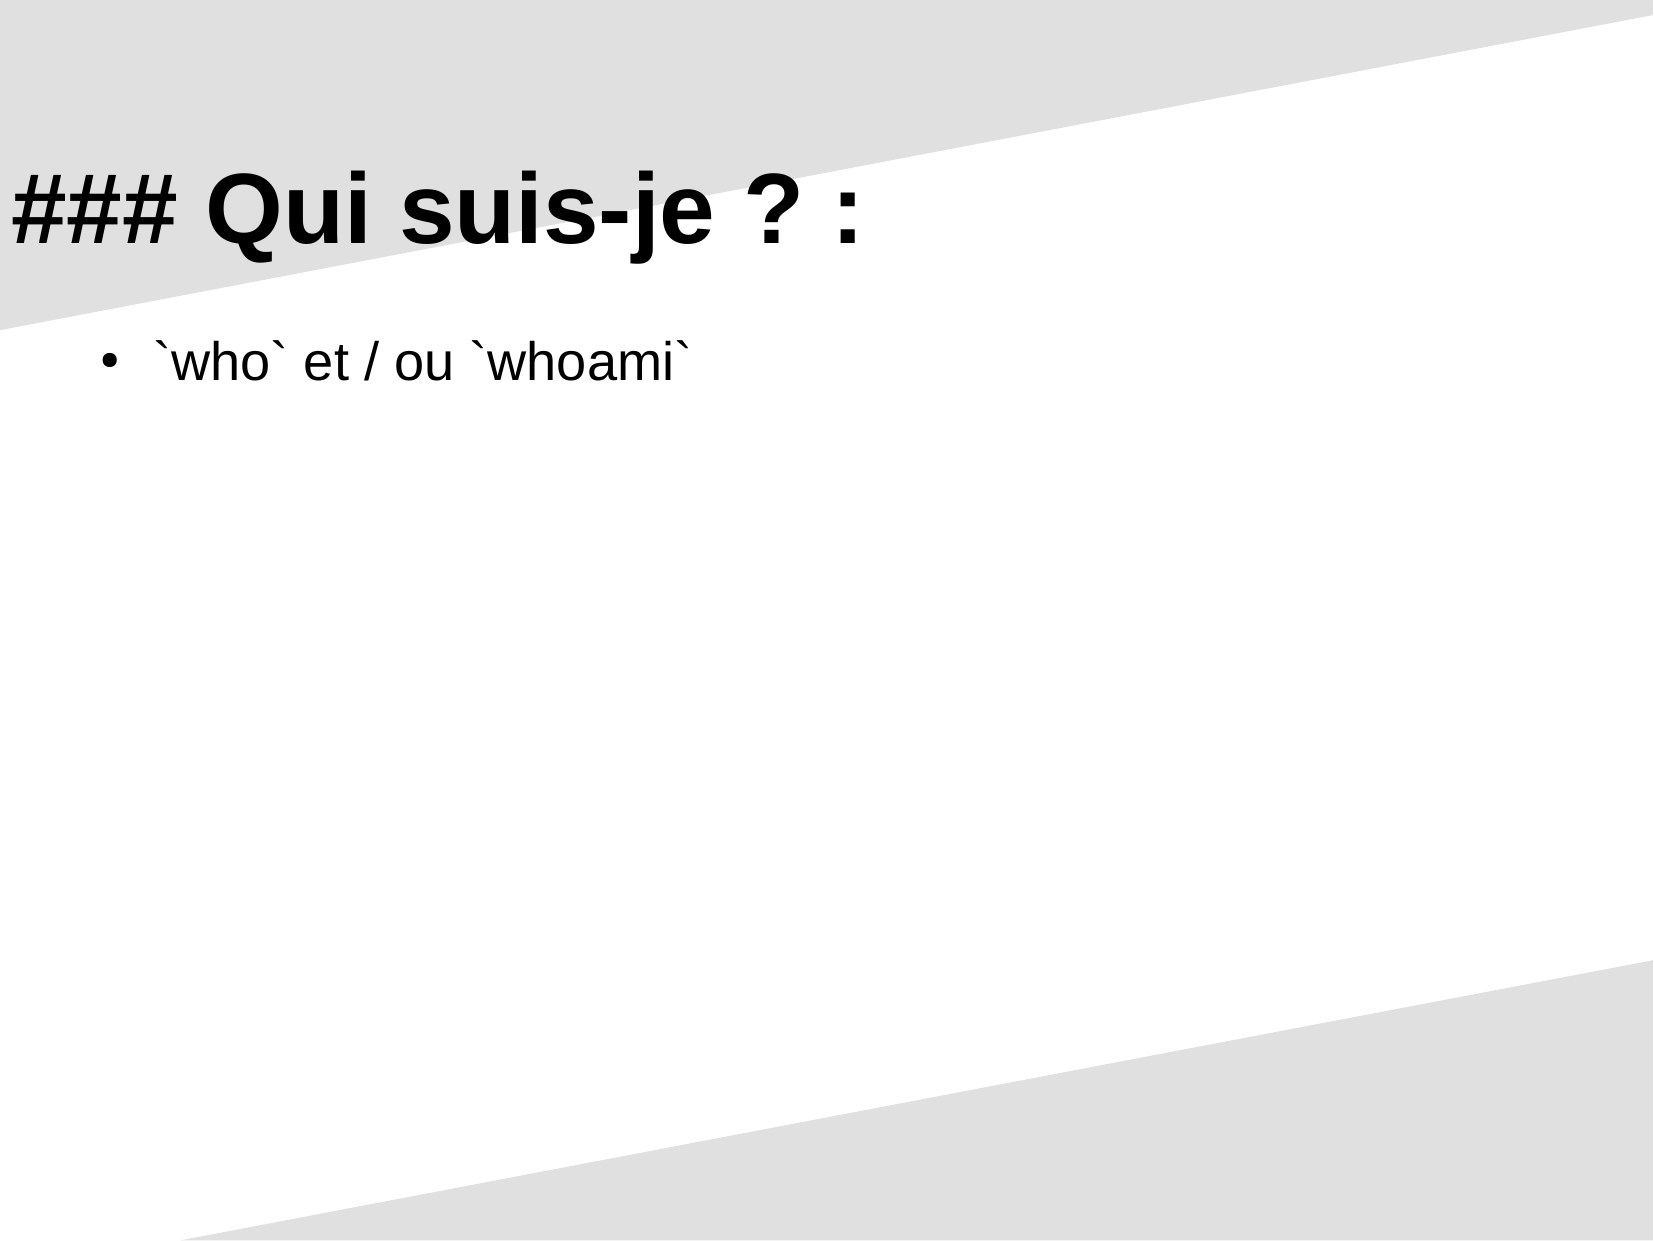

# ### Qui suis-je ? :
`who` et / ou `whoami`